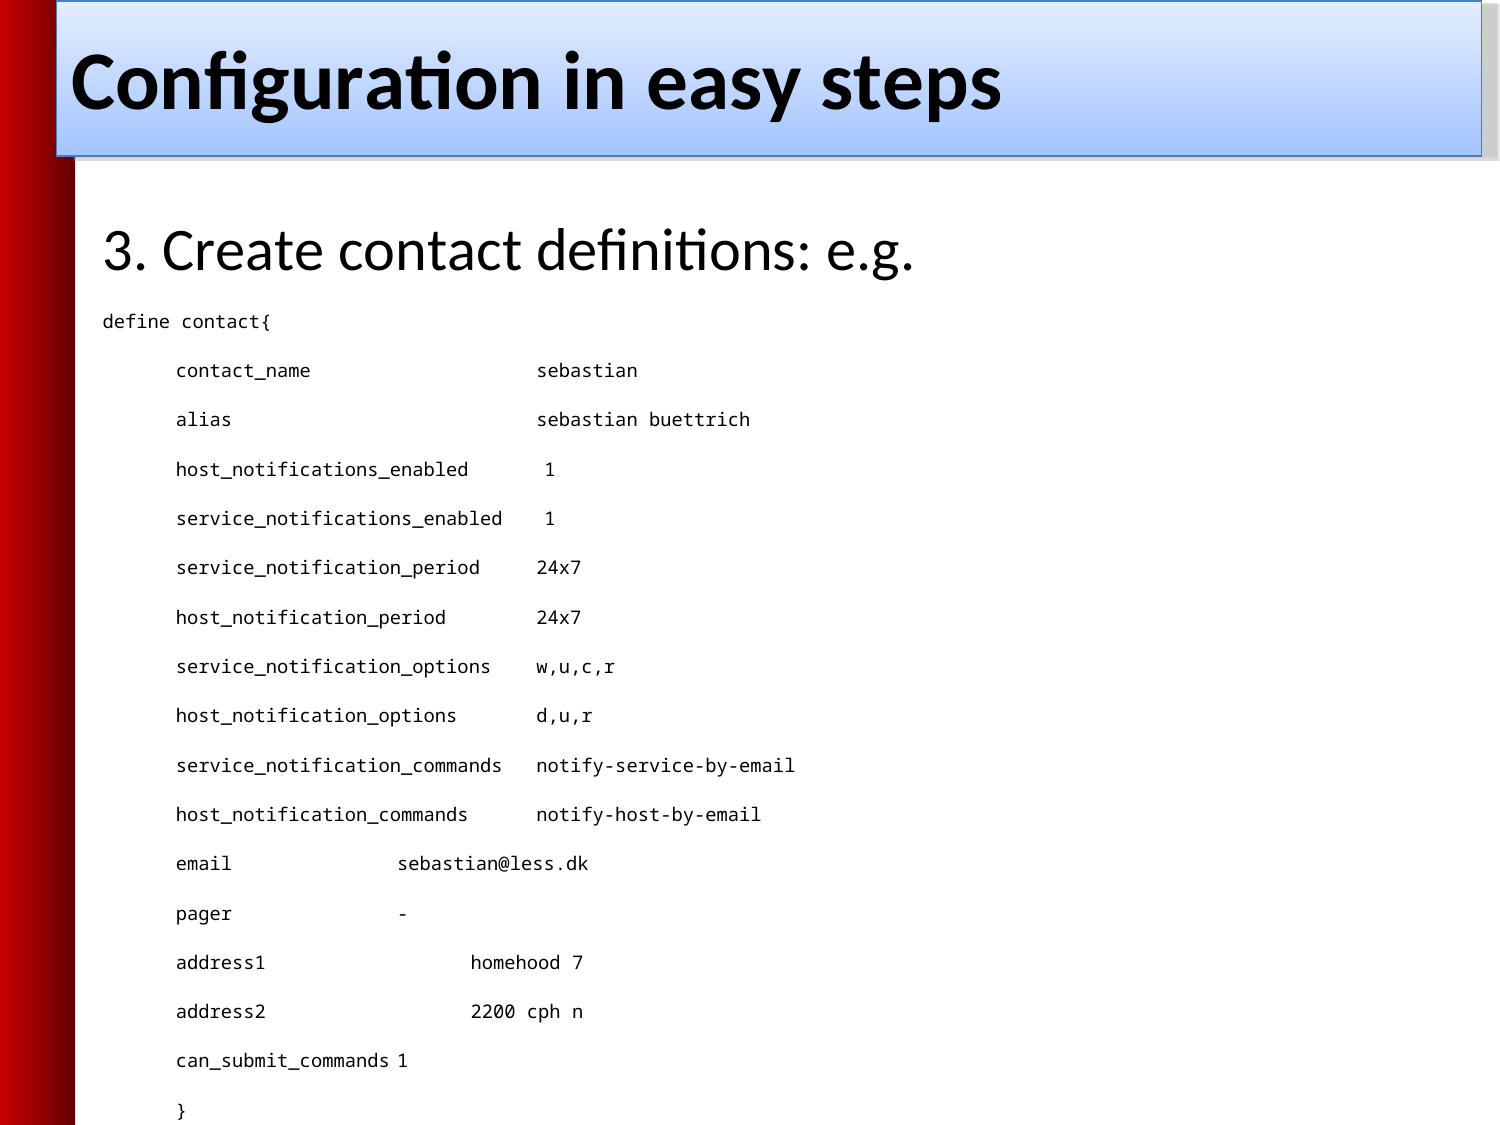

Configuration in easy steps
3. Create contact definitions: e.g.
define contact{
	contact_name sebastian
	alias sebastian buettrich
	host_notifications_enabled		1
	service_notifications_enabled	1
	service_notification_period 24x7
	host_notification_period 24x7
	service_notification_options w,u,c,r
	host_notification_options d,u,r
	service_notification_commands notify-service-by-email
	host_notification_commands notify-host-by-email
	email			sebastian@less.dk
	pager			-
	address1			homehood 7
	address2			2200 cph n
	can_submit_commands	1
	}